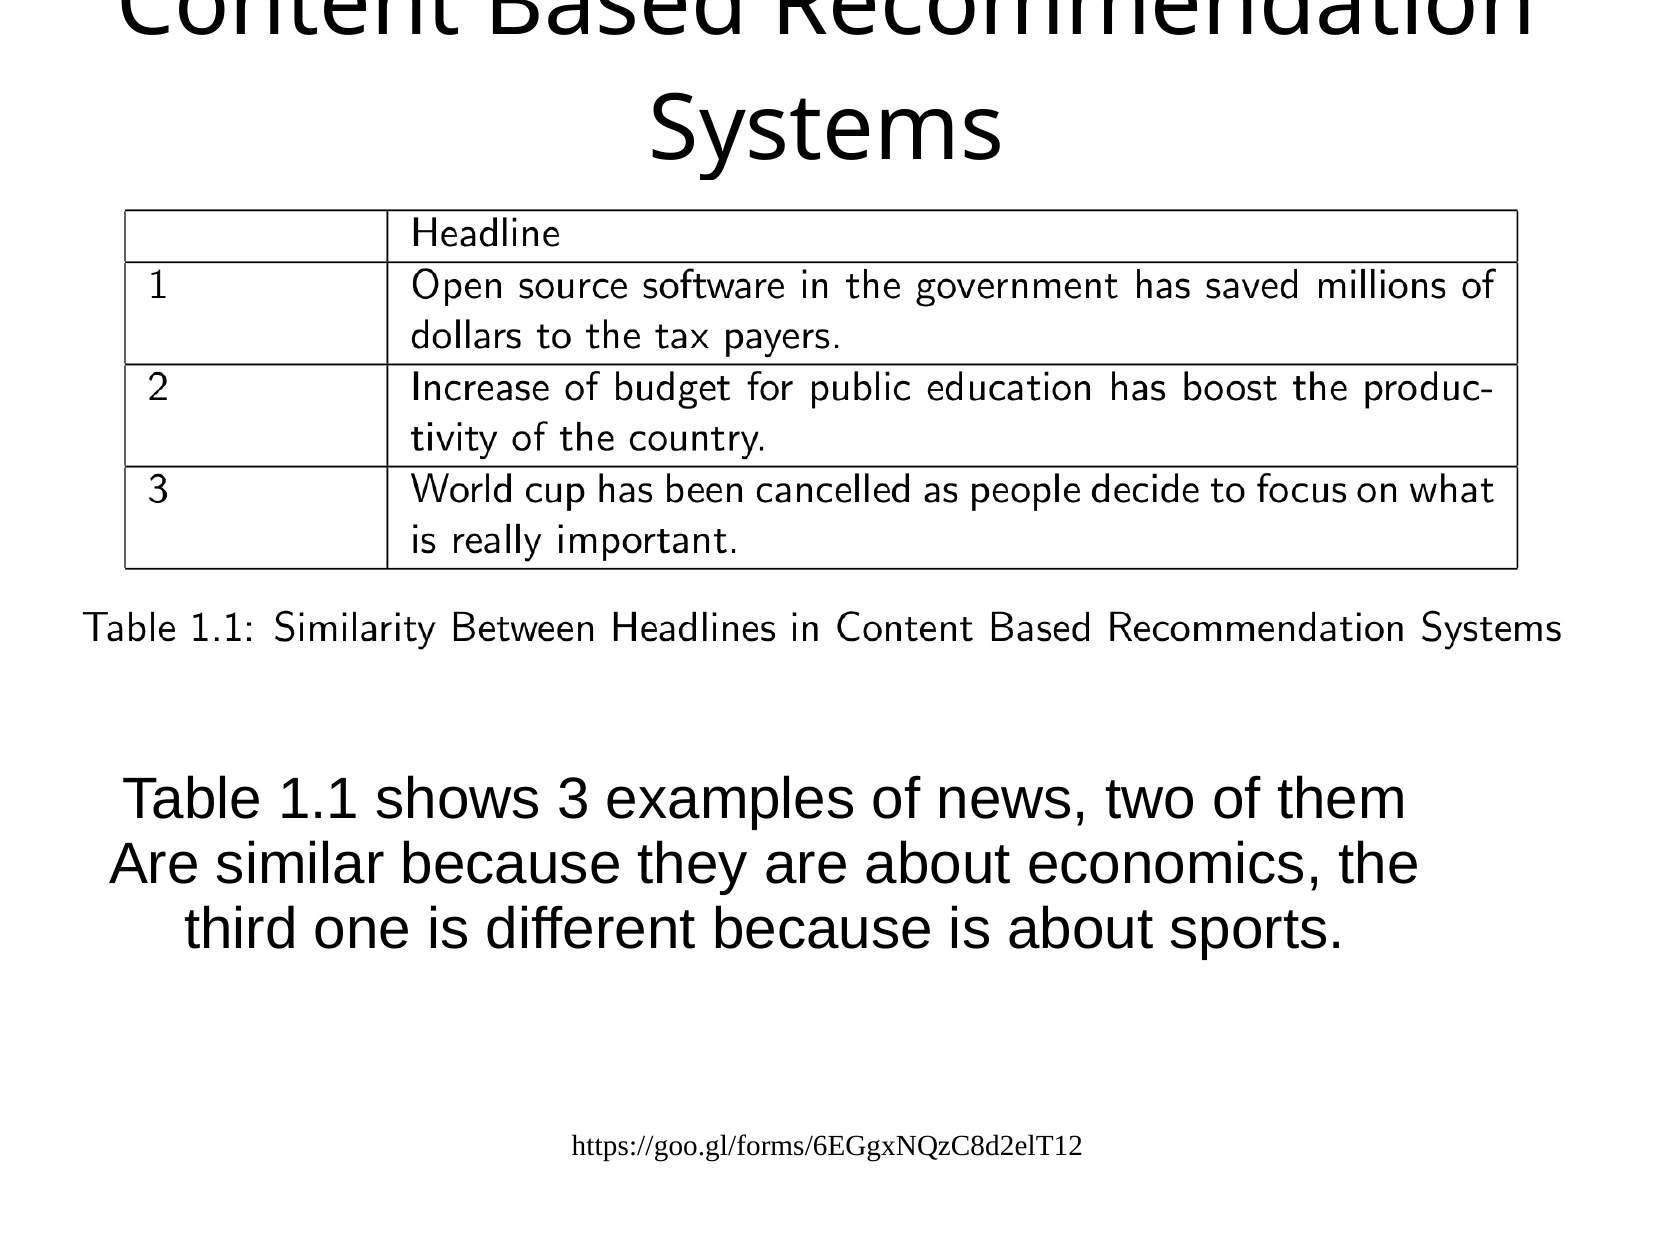

# Content Based Recommendation Systems
Table 1.1 shows 3 examples of news, two of them
Are similar because they are about economics, the
third one is different because is about sports.
https://goo.gl/forms/6EGgxNQzC8d2elT12